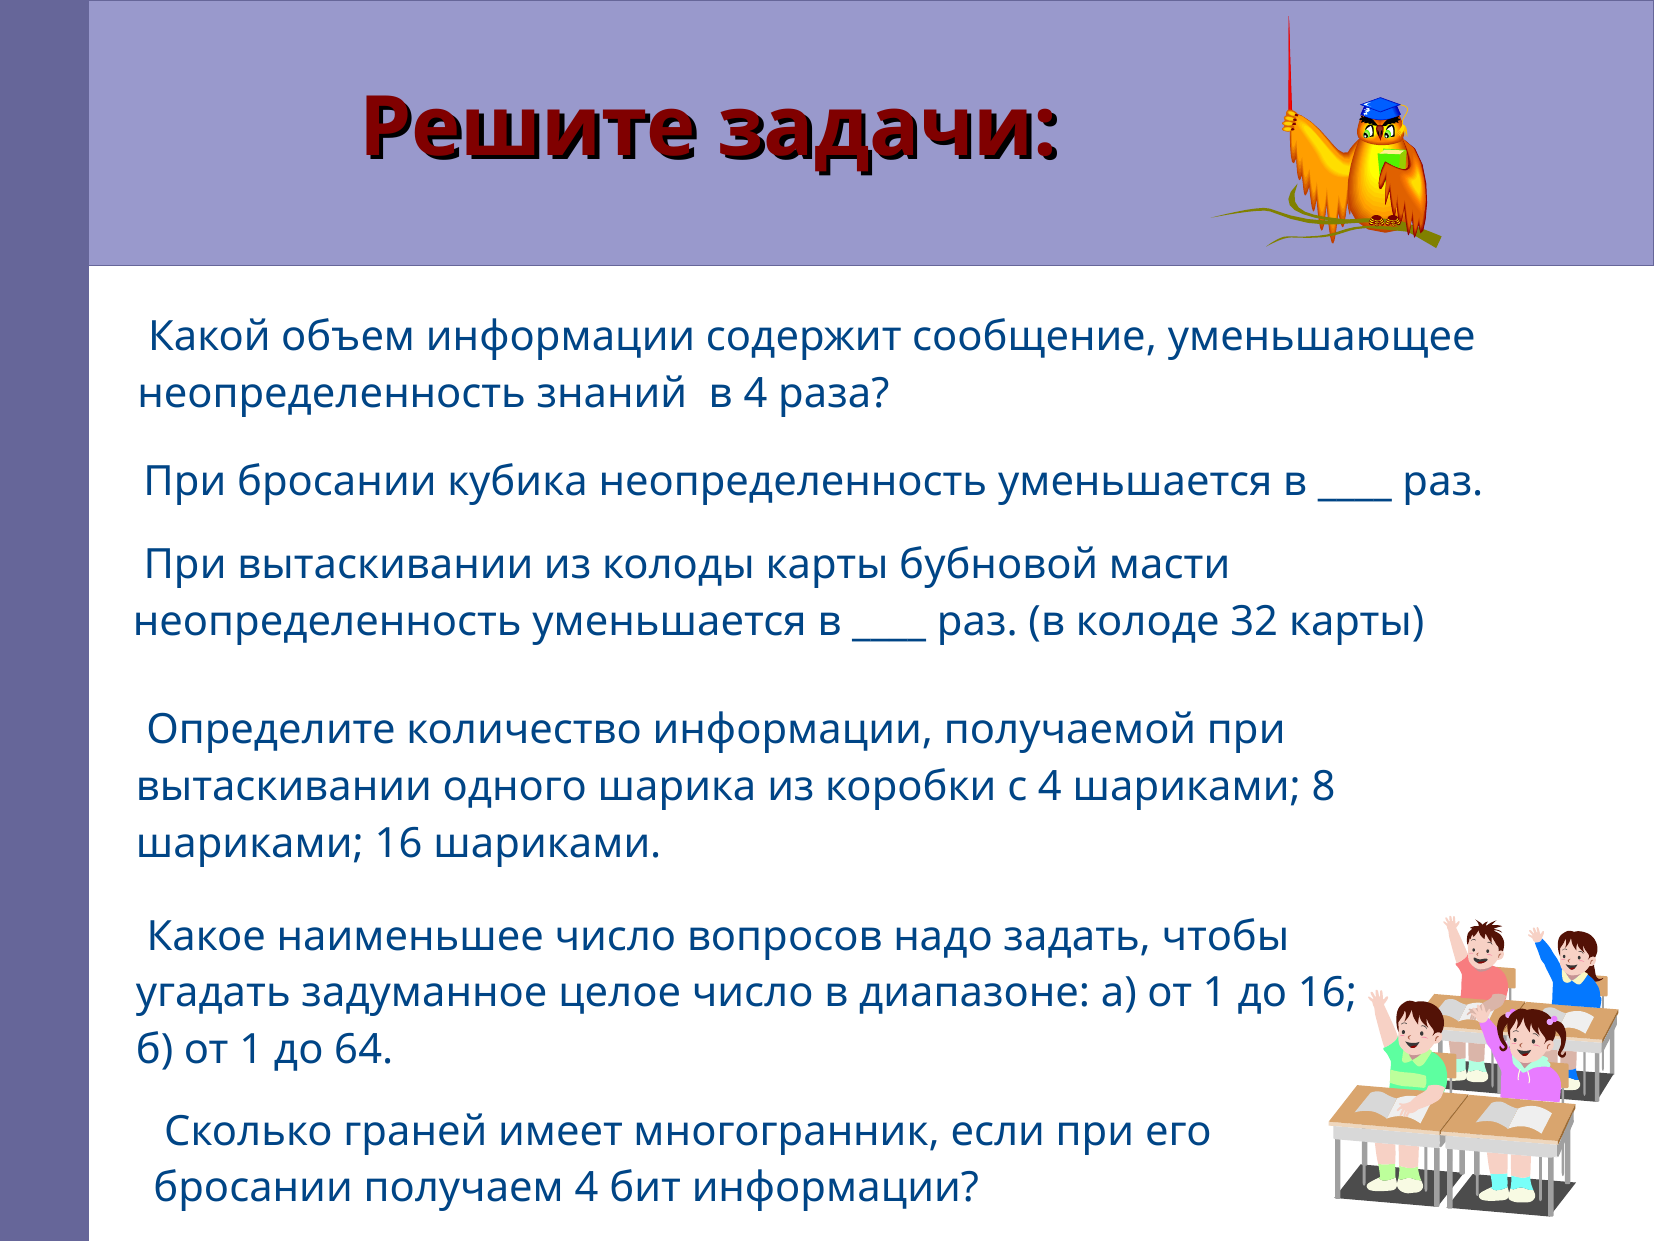

Решите задачи:
 Какой объем информации содержит сообщение, уменьшающее неопределенность знаний в 4 раза?
 При бросании кубика неопределенность уменьшается в ____ раз.
 При вытаскивании из колоды карты бубновой масти неопределенность уменьшается в ____ раз. (в колоде 32 карты)
 Определите количество информации, получаемой при вытаскивании одного шарика из коробки с 4 шариками; 8 шариками; 16 шариками.
 Какое наименьшее число вопросов надо задать, чтобы угадать задуманное целое число в диапазоне: а) от 1 до 16; б) от 1 до 64.
 Сколько граней имеет многогранник, если при его бросании получаем 4 бит информации?